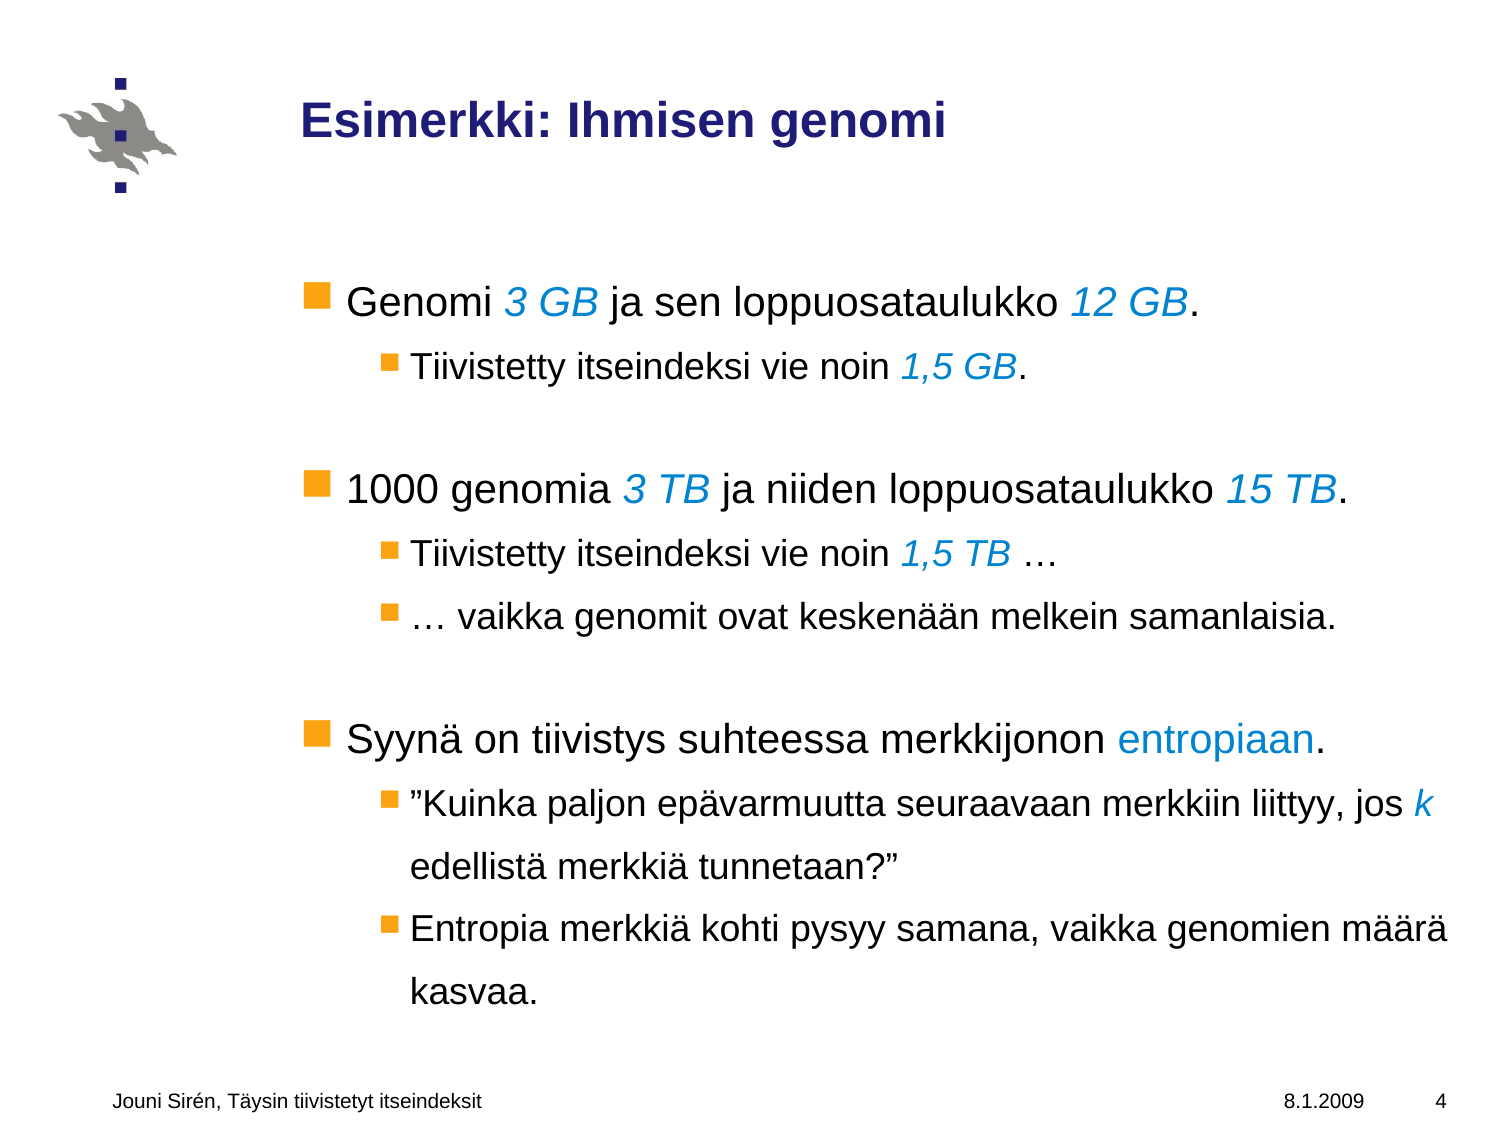

# Esimerkki: Ihmisen genomi
Genomi 3 GB ja sen loppuosataulukko 12 GB.
Tiivistetty itseindeksi vie noin 1,5 GB.
1000 genomia 3 TB ja niiden loppuosataulukko 15 TB.
Tiivistetty itseindeksi vie noin 1,5 TB …
… vaikka genomit ovat keskenään melkein samanlaisia.
Syynä on tiivistys suhteessa merkkijonon entropiaan.
”Kuinka paljon epävarmuutta seuraavaan merkkiin liittyy, jos k edellistä merkkiä tunnetaan?”
Entropia merkkiä kohti pysyy samana, vaikka genomien määrä kasvaa.
Jouni Sirén, Täysin tiivistetyt itseindeksit
8.1.2009
4